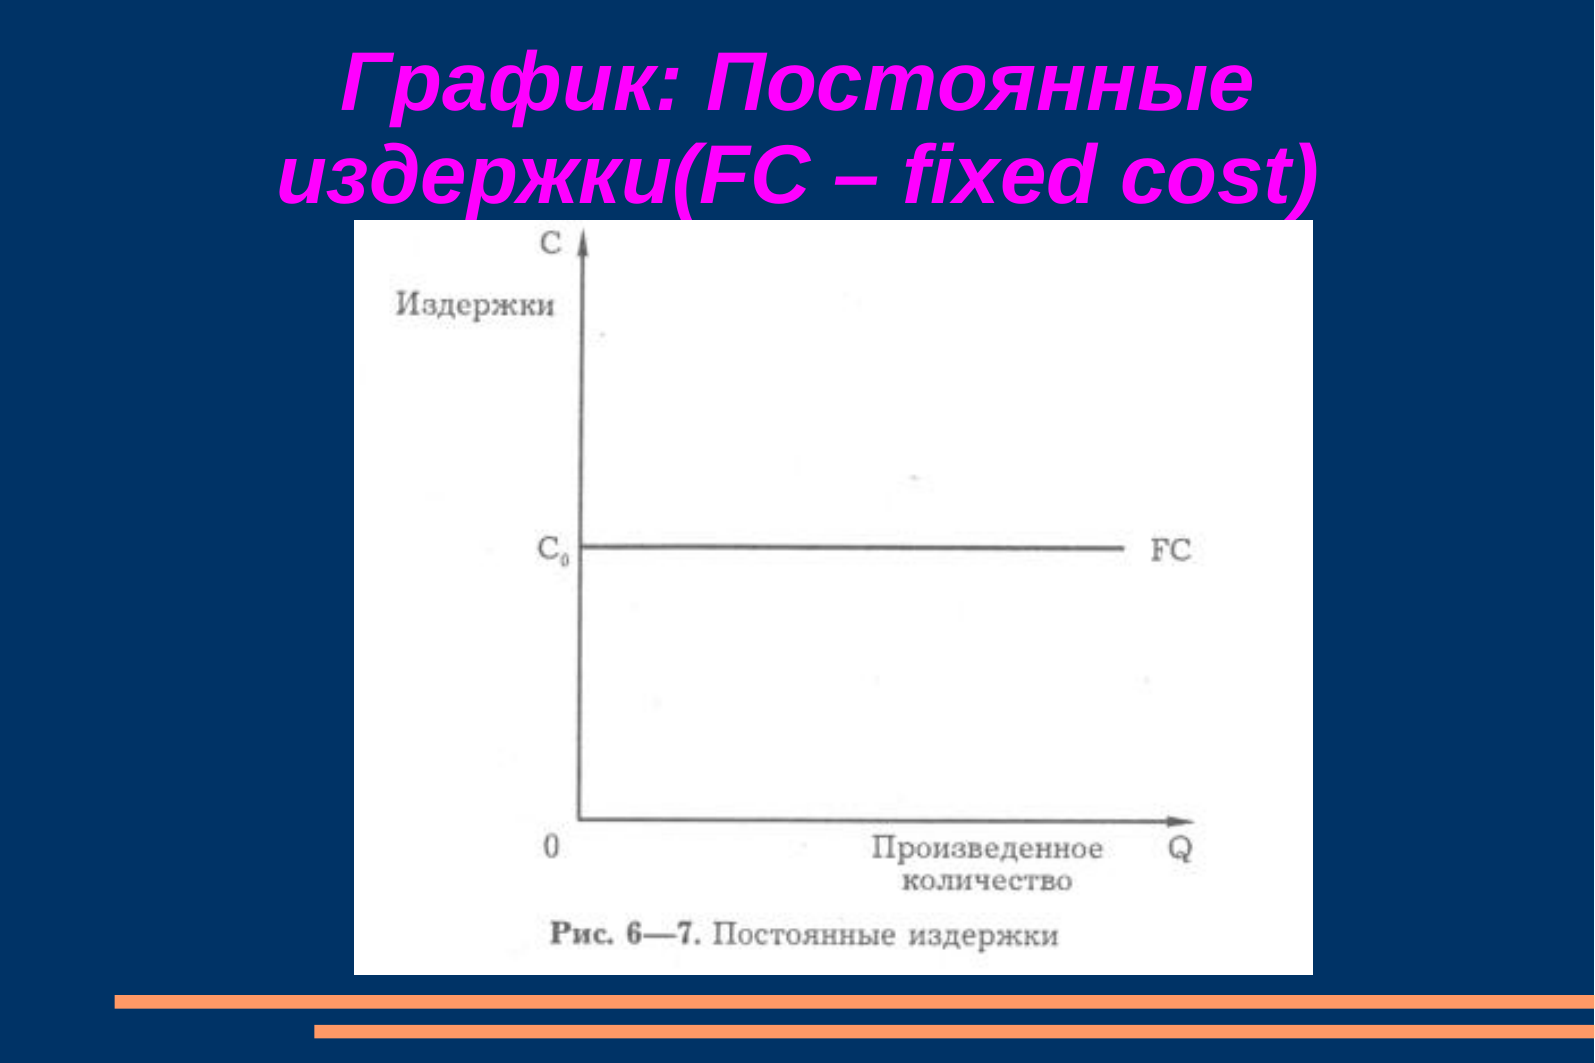

# График: Постоянные издержки(FC – fixed cost)